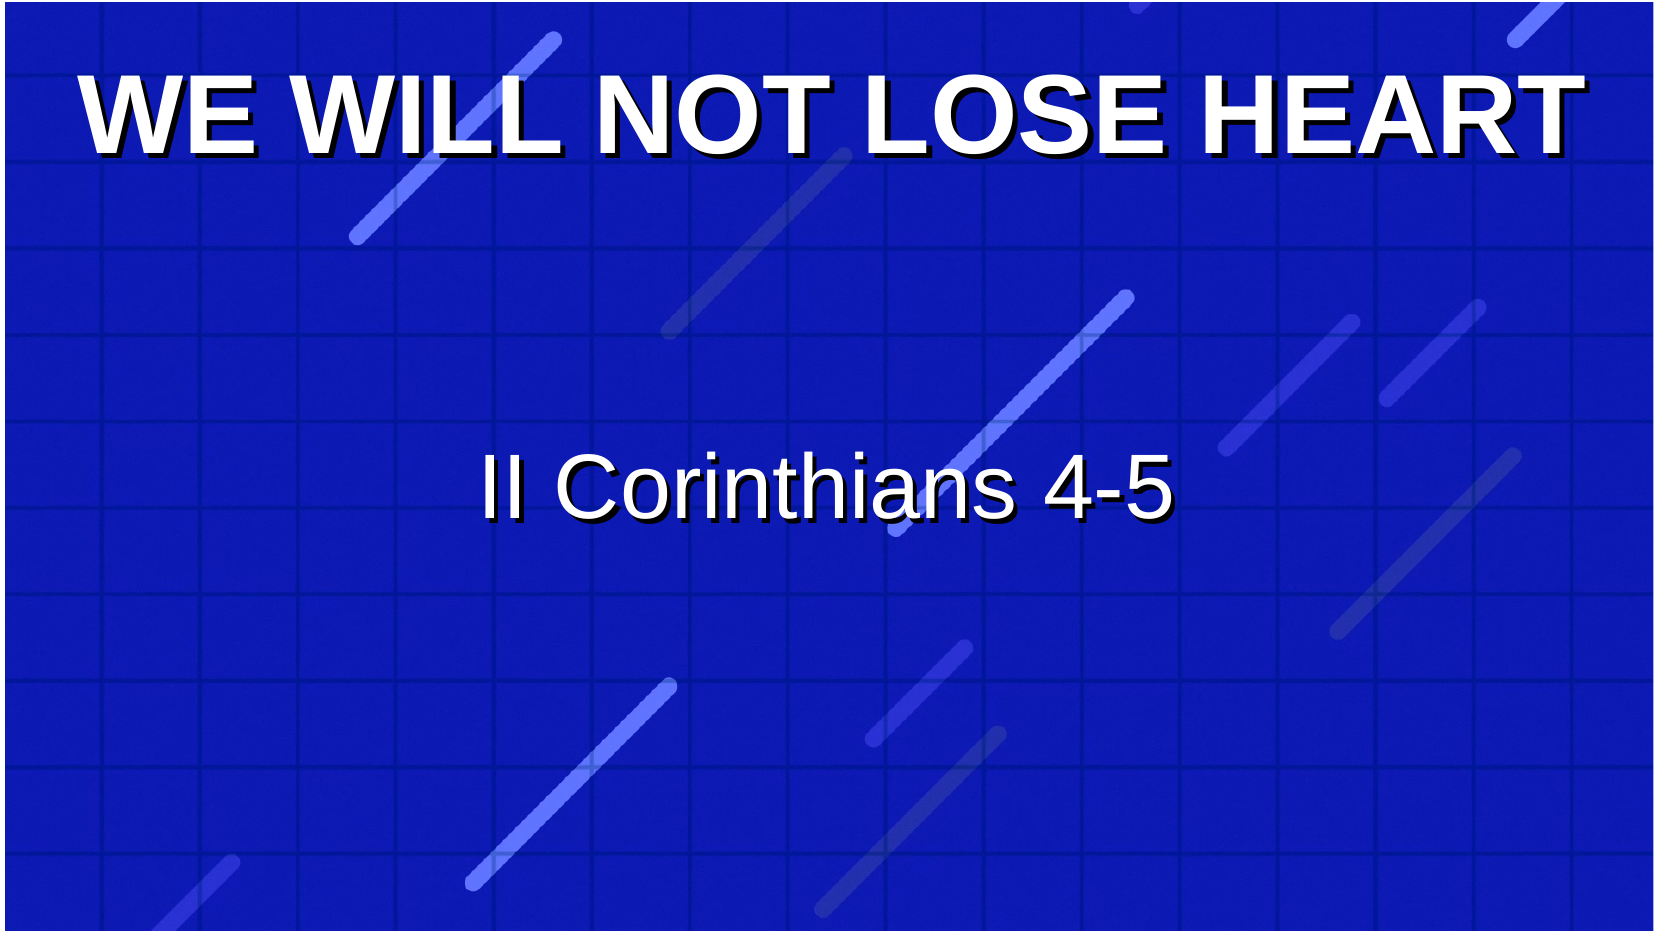

# WE WILL NOT LOSE HEART
II Corinthians 4-5